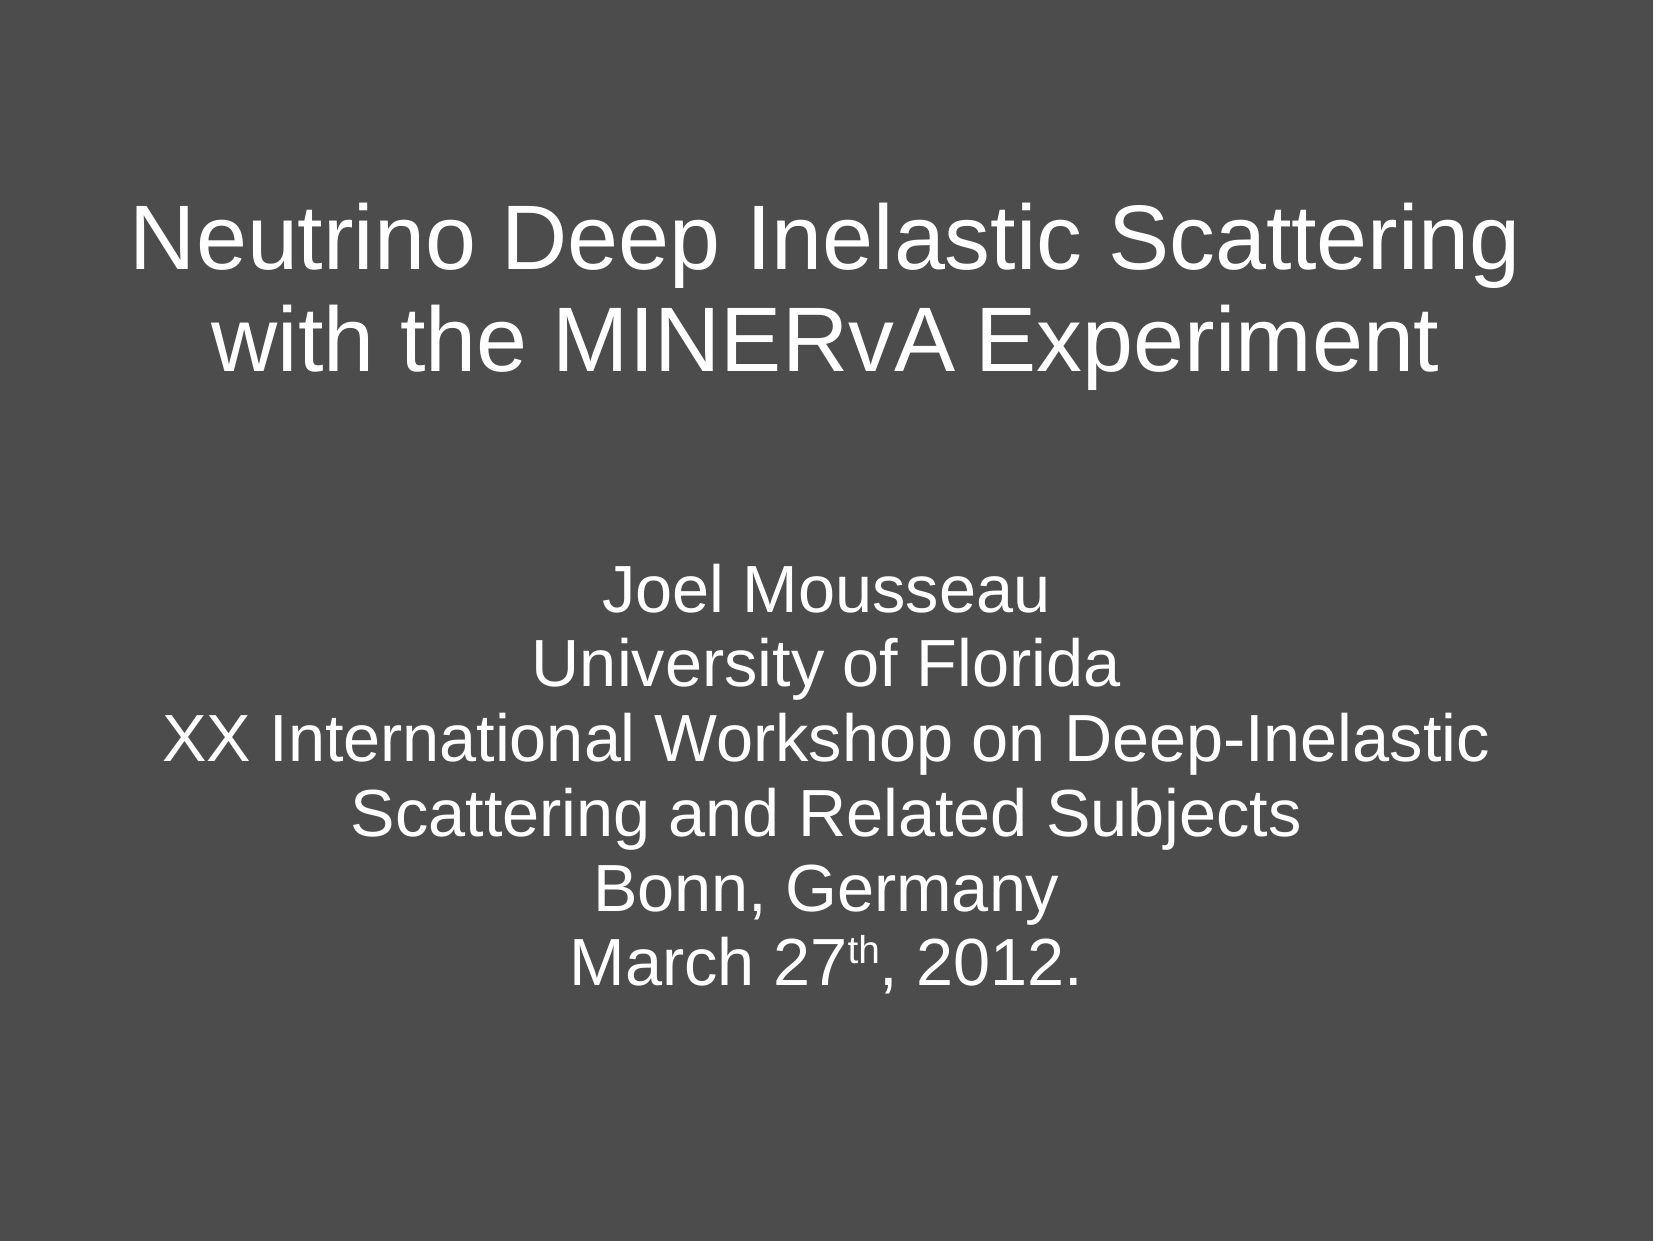

# Neutrino Deep Inelastic Scattering with the MINERvA Experiment
Joel Mousseau
University of Florida
XX International Workshop on Deep-Inelastic Scattering and Related Subjects
Bonn, Germany
March 27th, 2012.